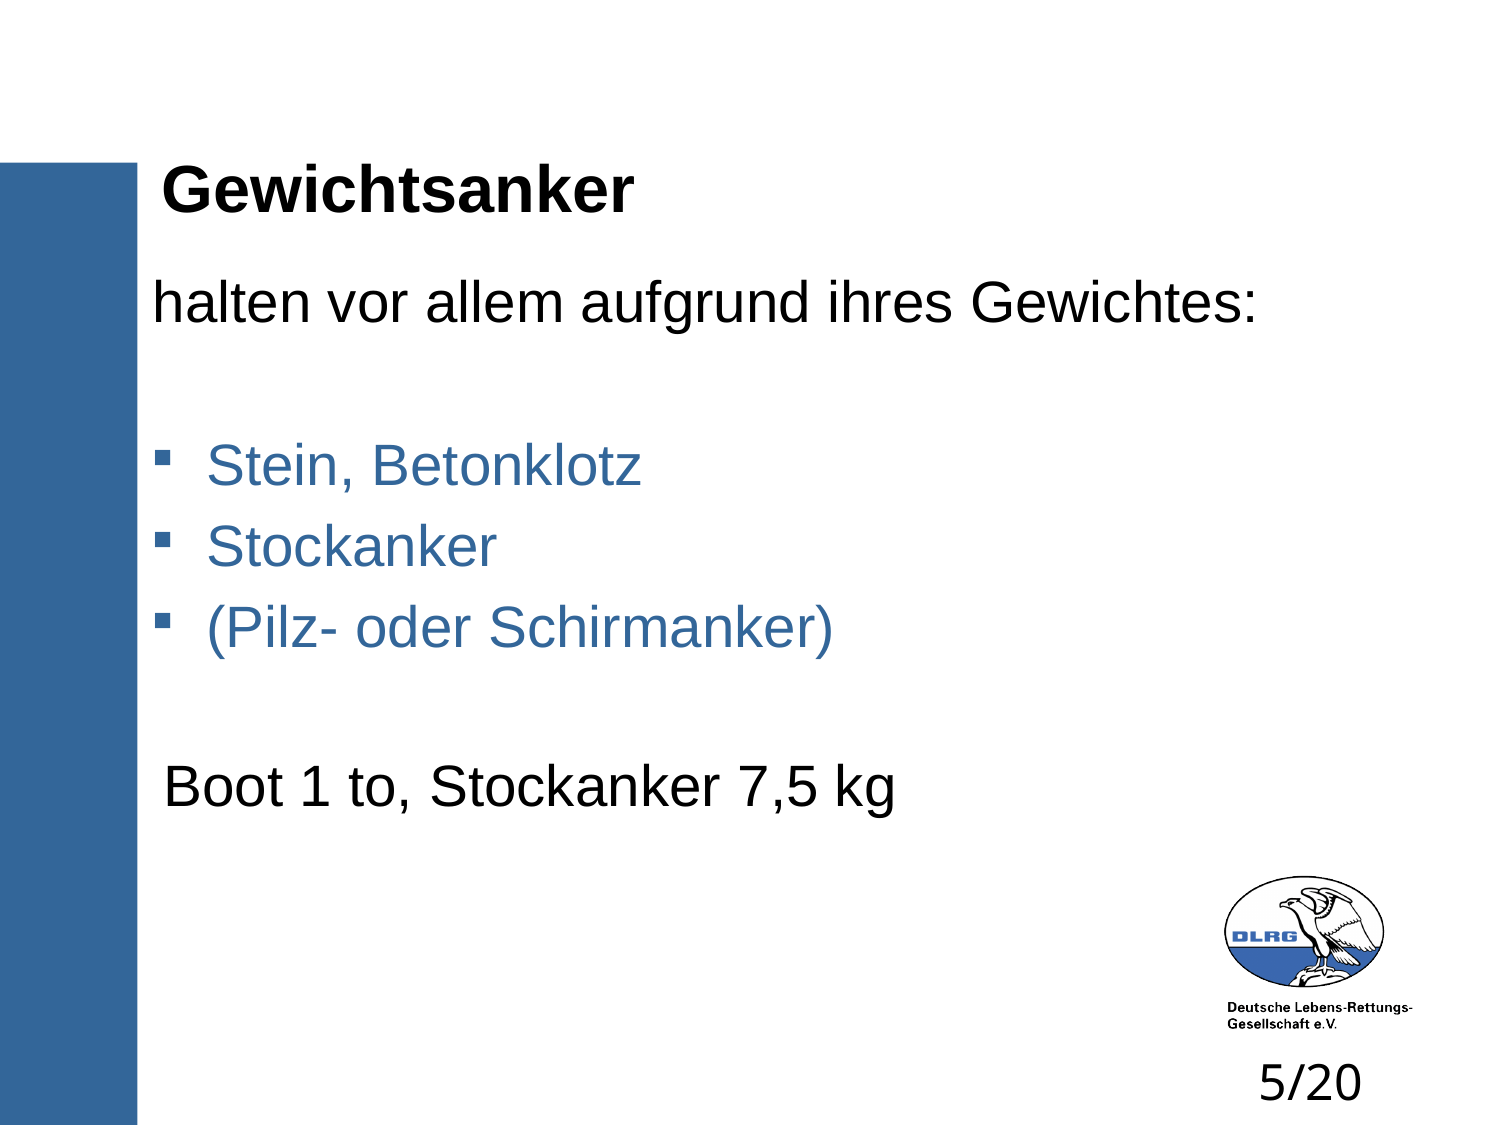

# Gewichtsanker
halten vor allem aufgrund ihres Gewichtes:
Stein, Betonklotz
Stockanker
(Pilz- oder Schirmanker)
Boot 1 to, Stockanker 7,5 kg